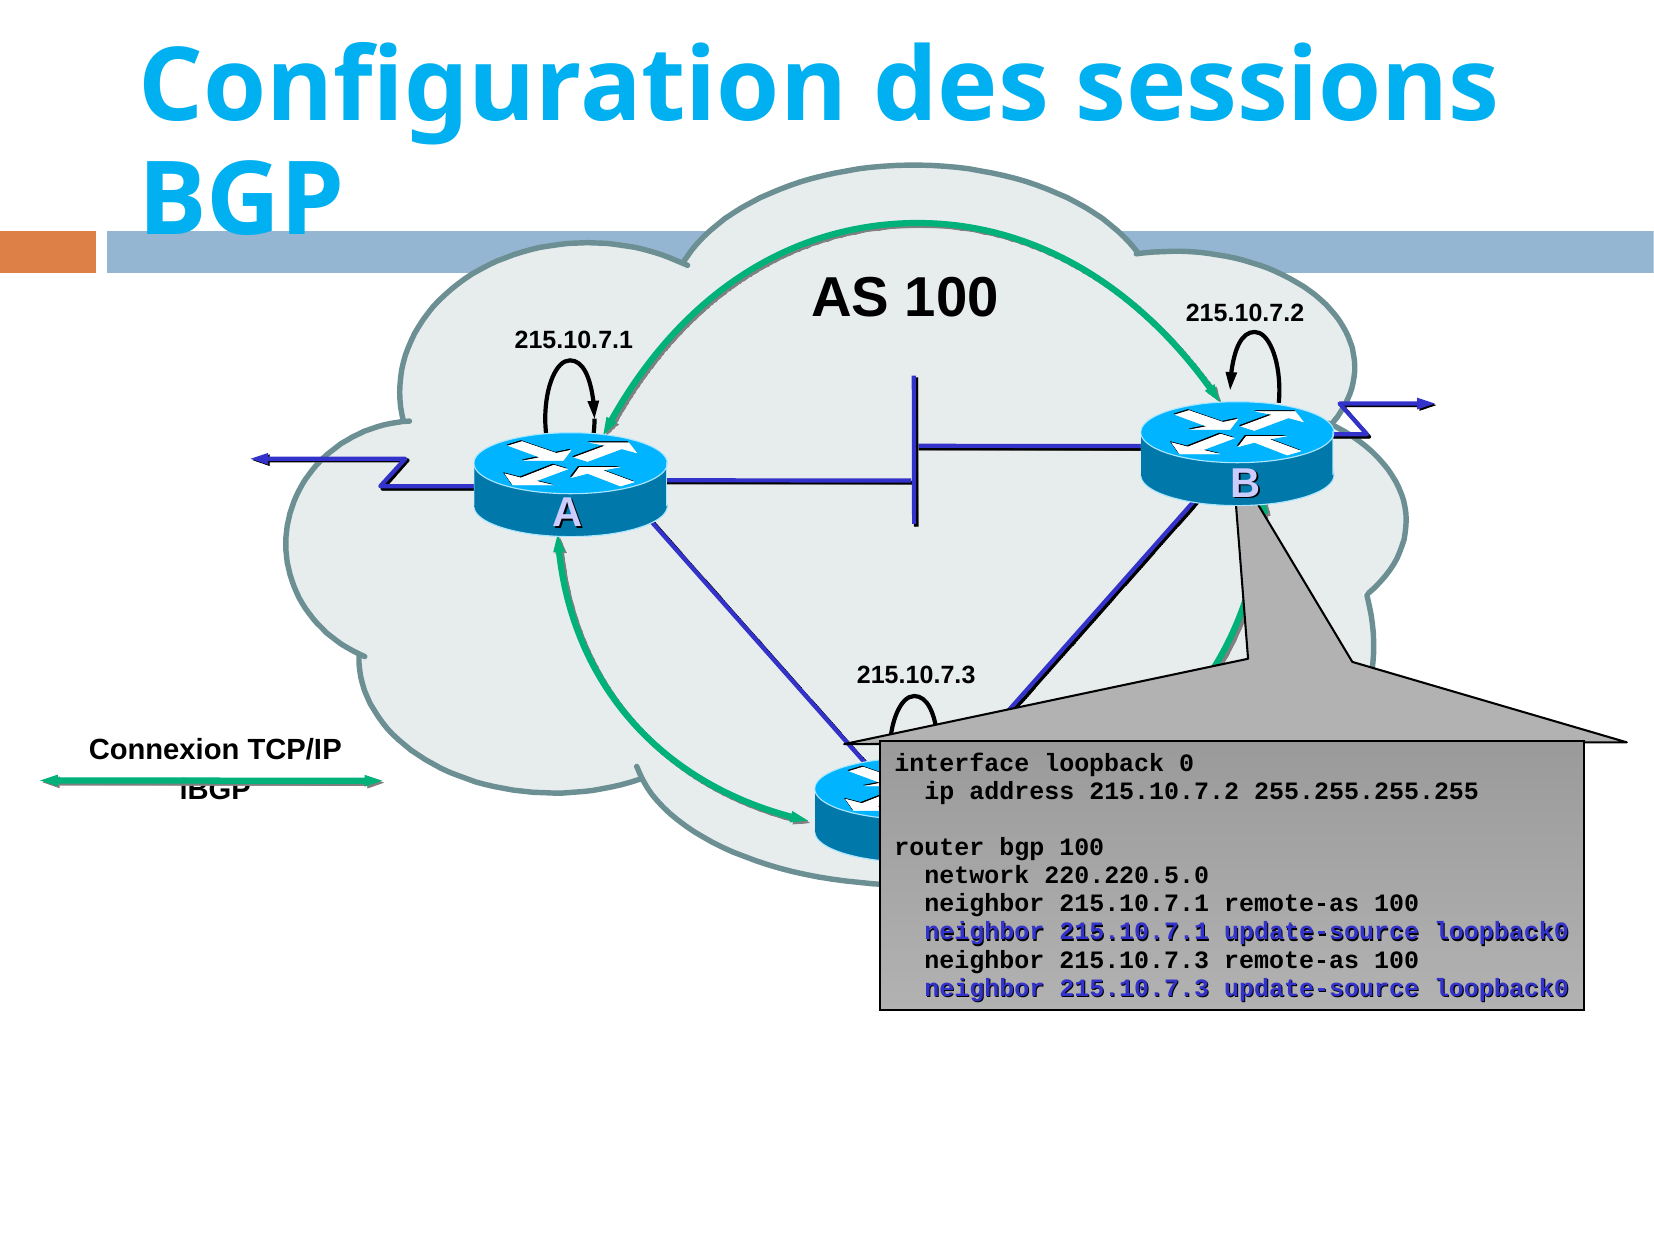

# Configuration des sessions BGP
AS 100
215.10.7.2
215.10.7.1
B
A
interface loopback 0
 ip address 215.10.7.2 255.255.255.255
router bgp 100
 network 220.220.5.0
 neighbor 215.10.7.1 remote-as 100
 neighbor 215.10.7.1 update-source loopback0
 neighbor 215.10.7.3 remote-as 100
 neighbor 215.10.7.3 update-source loopback0
A
215.10.7.3
Connexion TCP/IP
iBGP
C